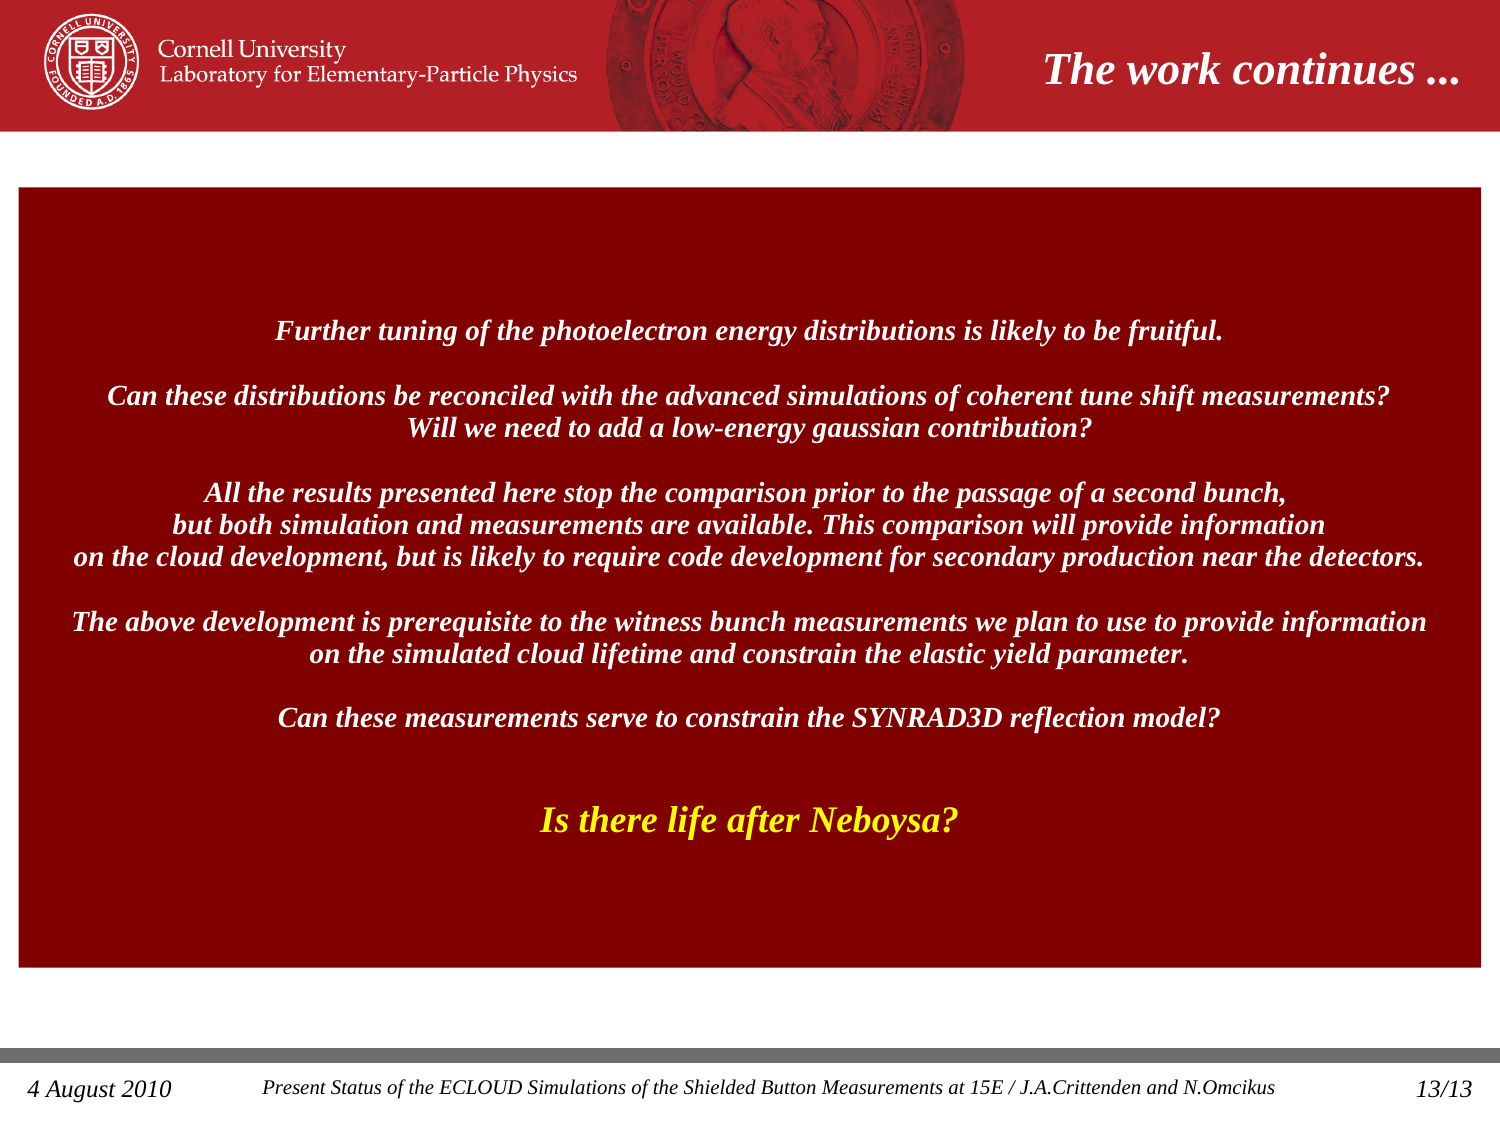

# The work continues ...
Further tuning of the photoelectron energy distributions is likely to be fruitful.
Can these distributions be reconciled with the advanced simulations of coherent tune shift measurements?
Will we need to add a low-energy gaussian contribution?
All the results presented here stop the comparison prior to the passage of a second bunch,
but both simulation and measurements are available. This comparison will provide information
on the cloud development, but is likely to require code development for secondary production near the detectors.
The above development is prerequisite to the witness bunch measurements we plan to use to provide information
on the simulated cloud lifetime and constrain the elastic yield parameter.
Can these measurements serve to constrain the SYNRAD3D reflection model?
Is there life after Neboysa?